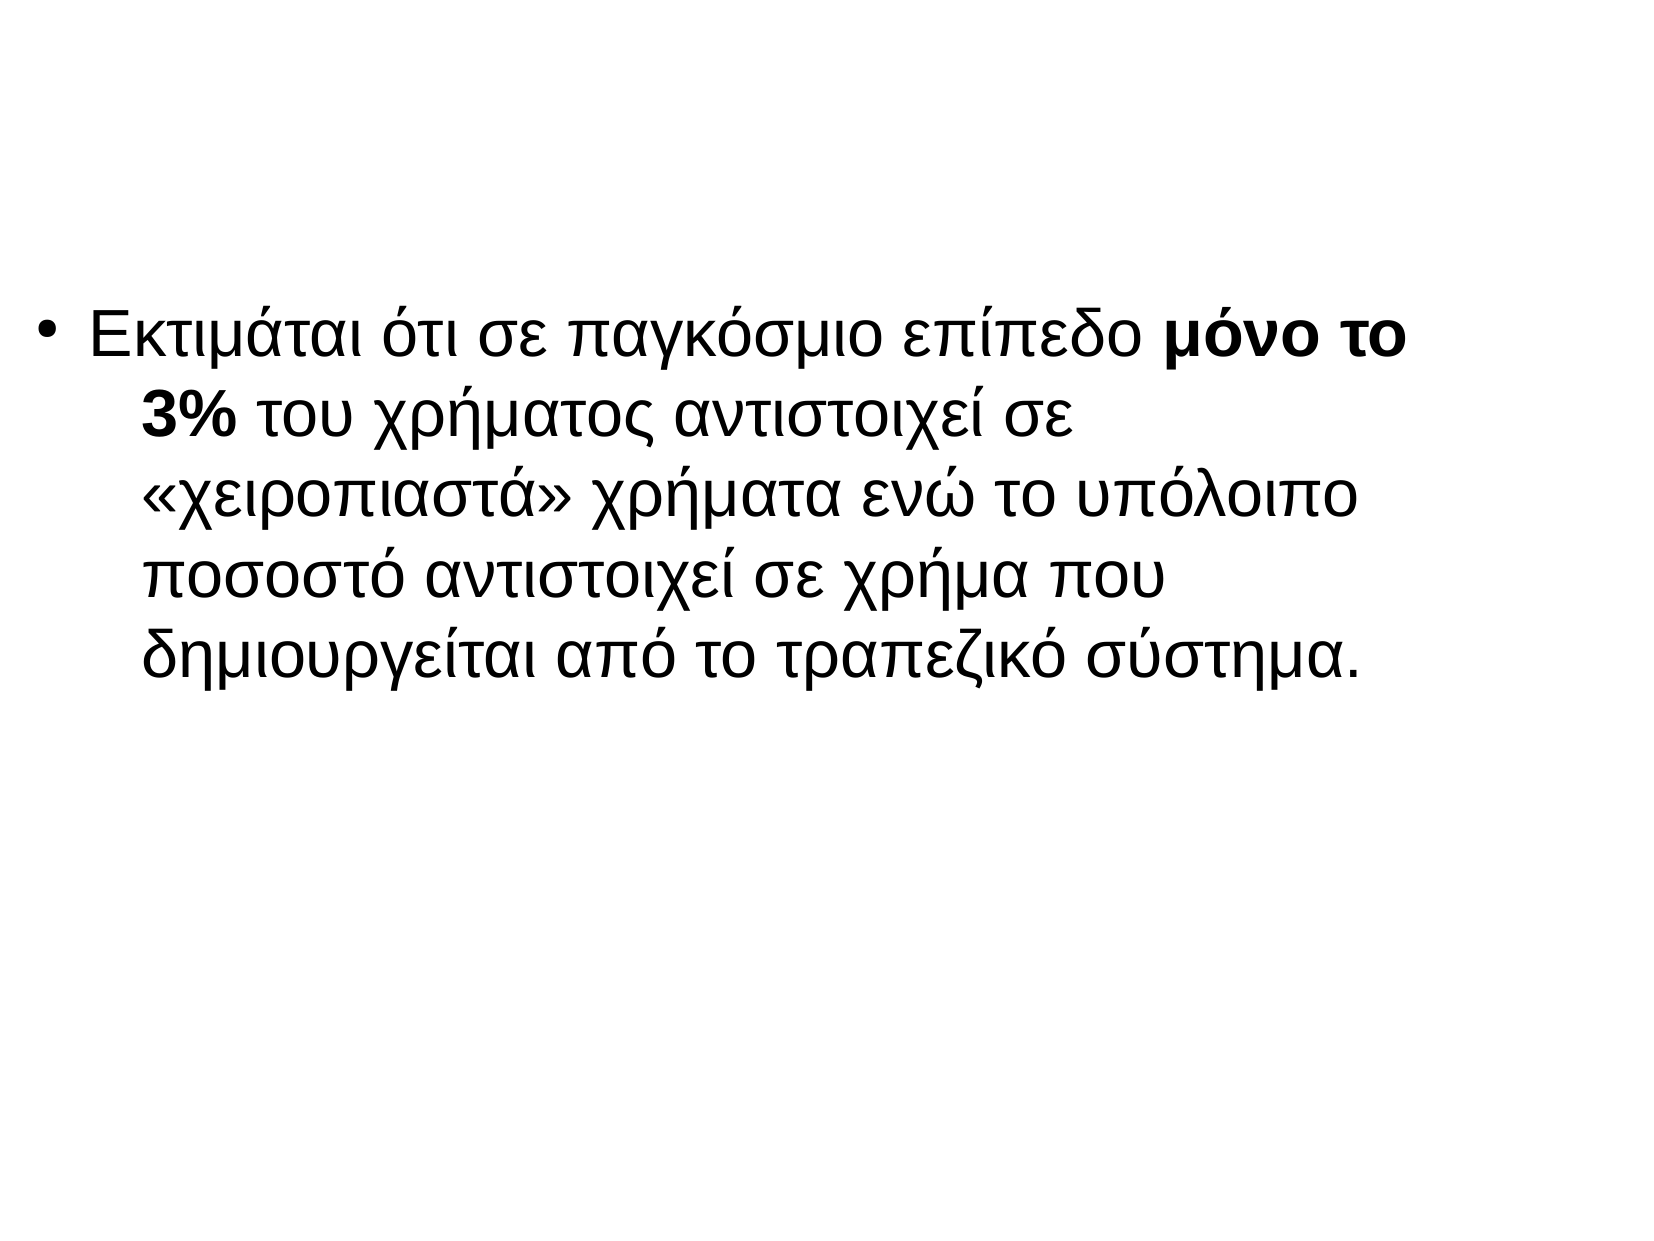

# Εκτιμάται ότι σε παγκόσμιο επίπεδο μόνο το 3% του χρήματος αντιστοιχεί σε «χειροπιαστά» χρήματα ενώ το υπόλοιπο ποσοστό αντιστοιχεί σε χρήμα που δημιουργείται από το τραπεζικό σύστημα.